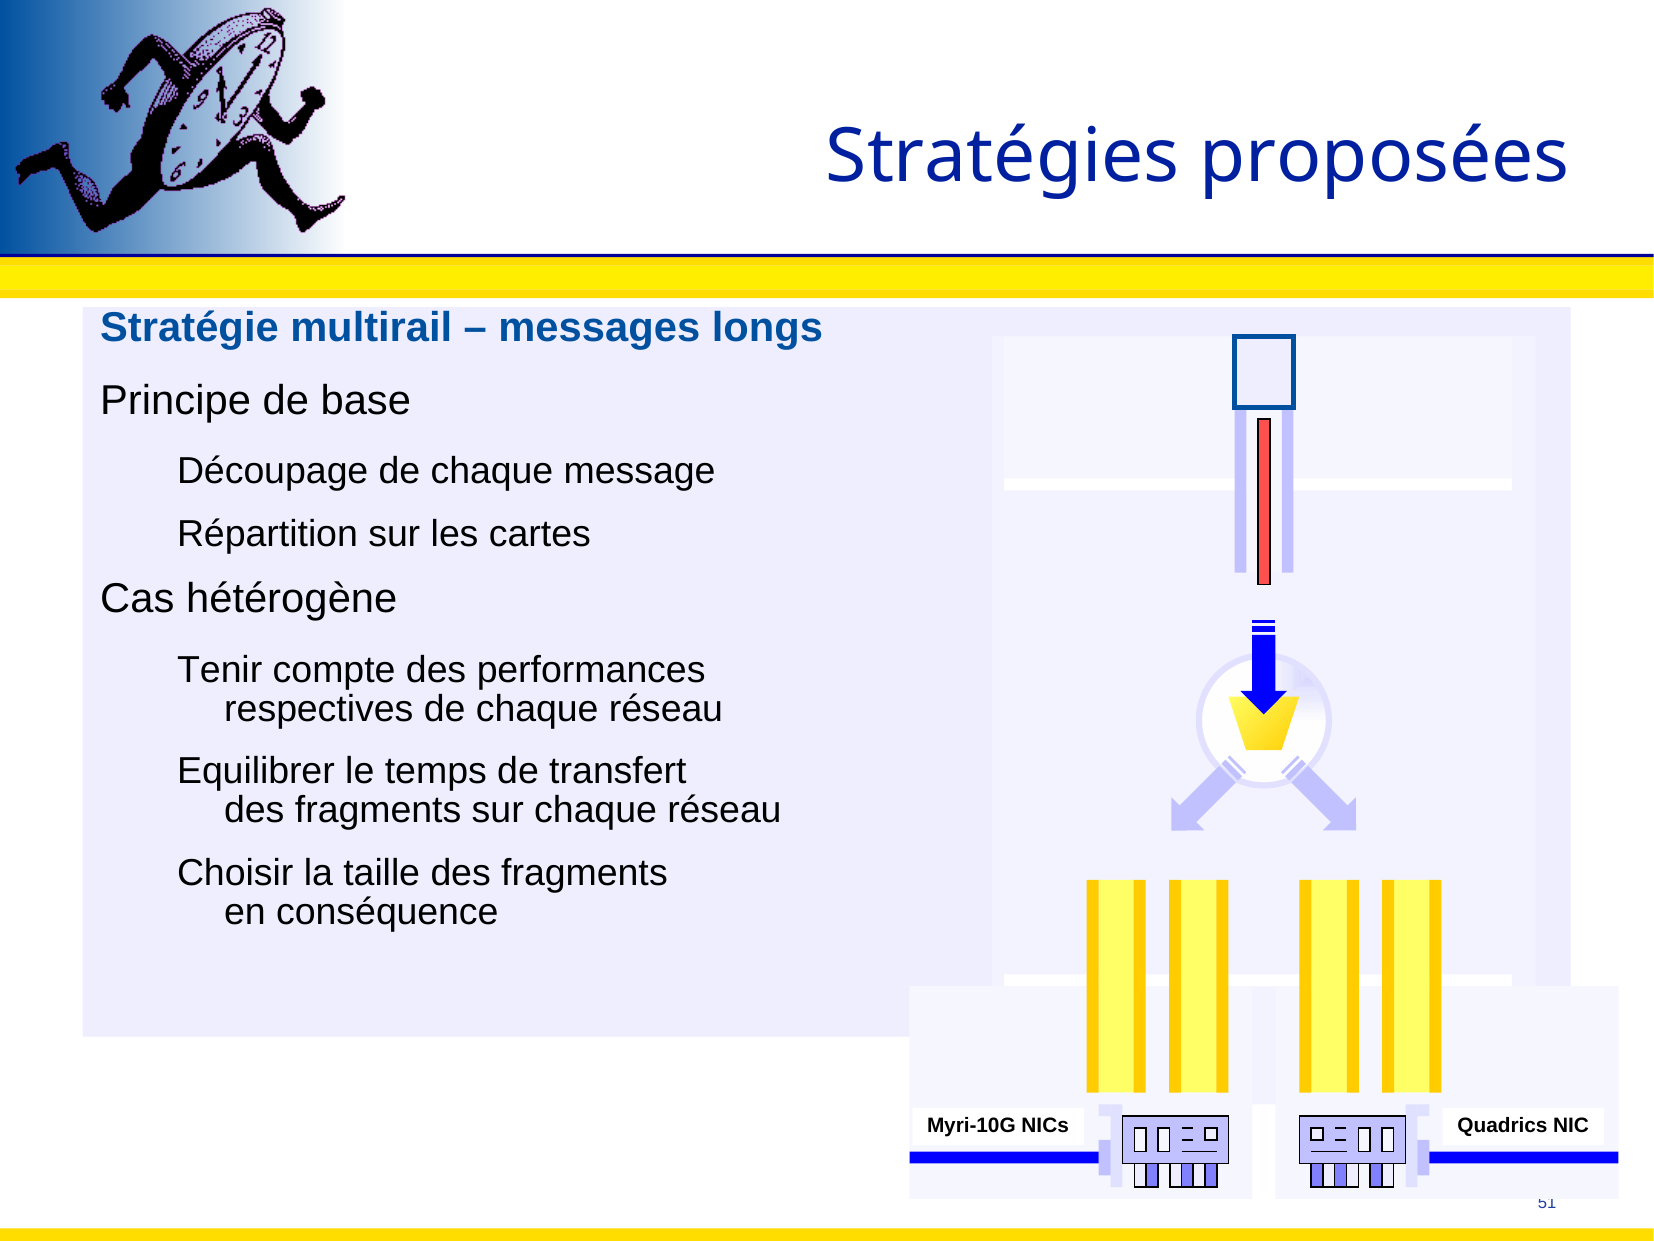

# Stratégies proposées
Stratégie multirail – messages longs
Principe de base
Découpage de chaque message
Répartition sur les cartes
Cas hétérogène
Tenir compte des performances
respectives de chaque réseau
Equilibrer le temps de transfert
des fragments sur chaque réseau
Choisir la taille des fragments
en conséquence
Myri-10G NICs
Quadrics NIC